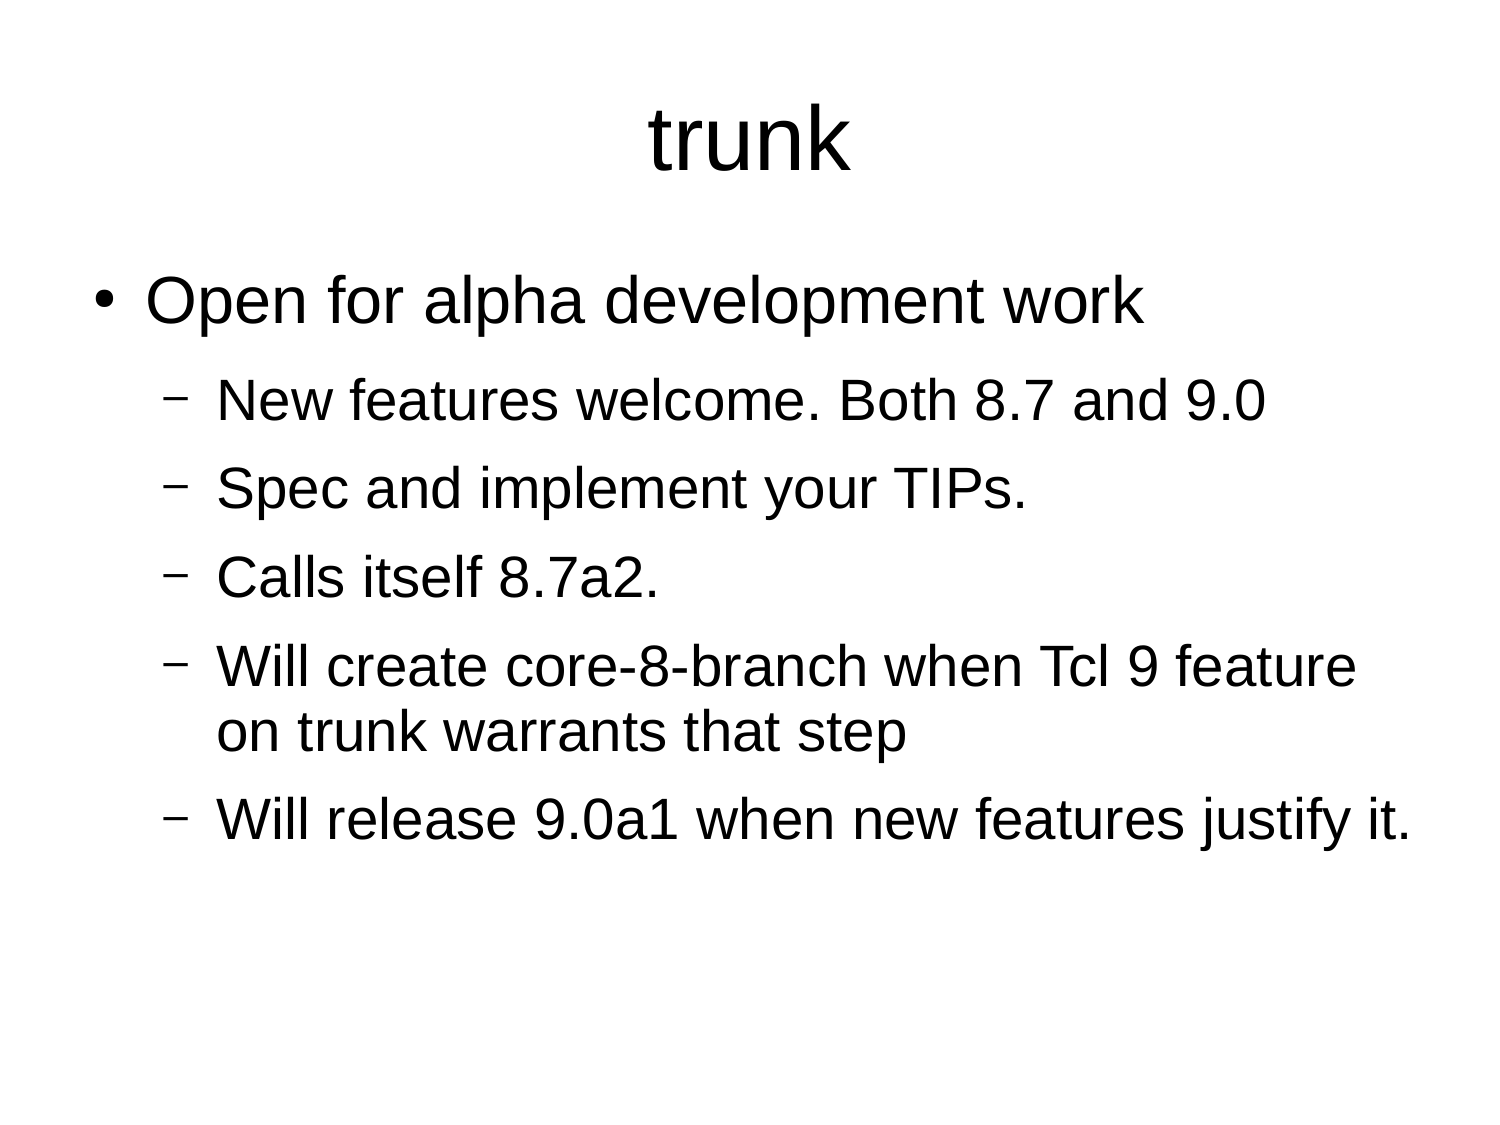

# trunk
Open for alpha development work
New features welcome. Both 8.7 and 9.0
Spec and implement your TIPs.
Calls itself 8.7a2.
Will create core-8-branch when Tcl 9 feature on trunk warrants that step
Will release 9.0a1 when new features justify it.